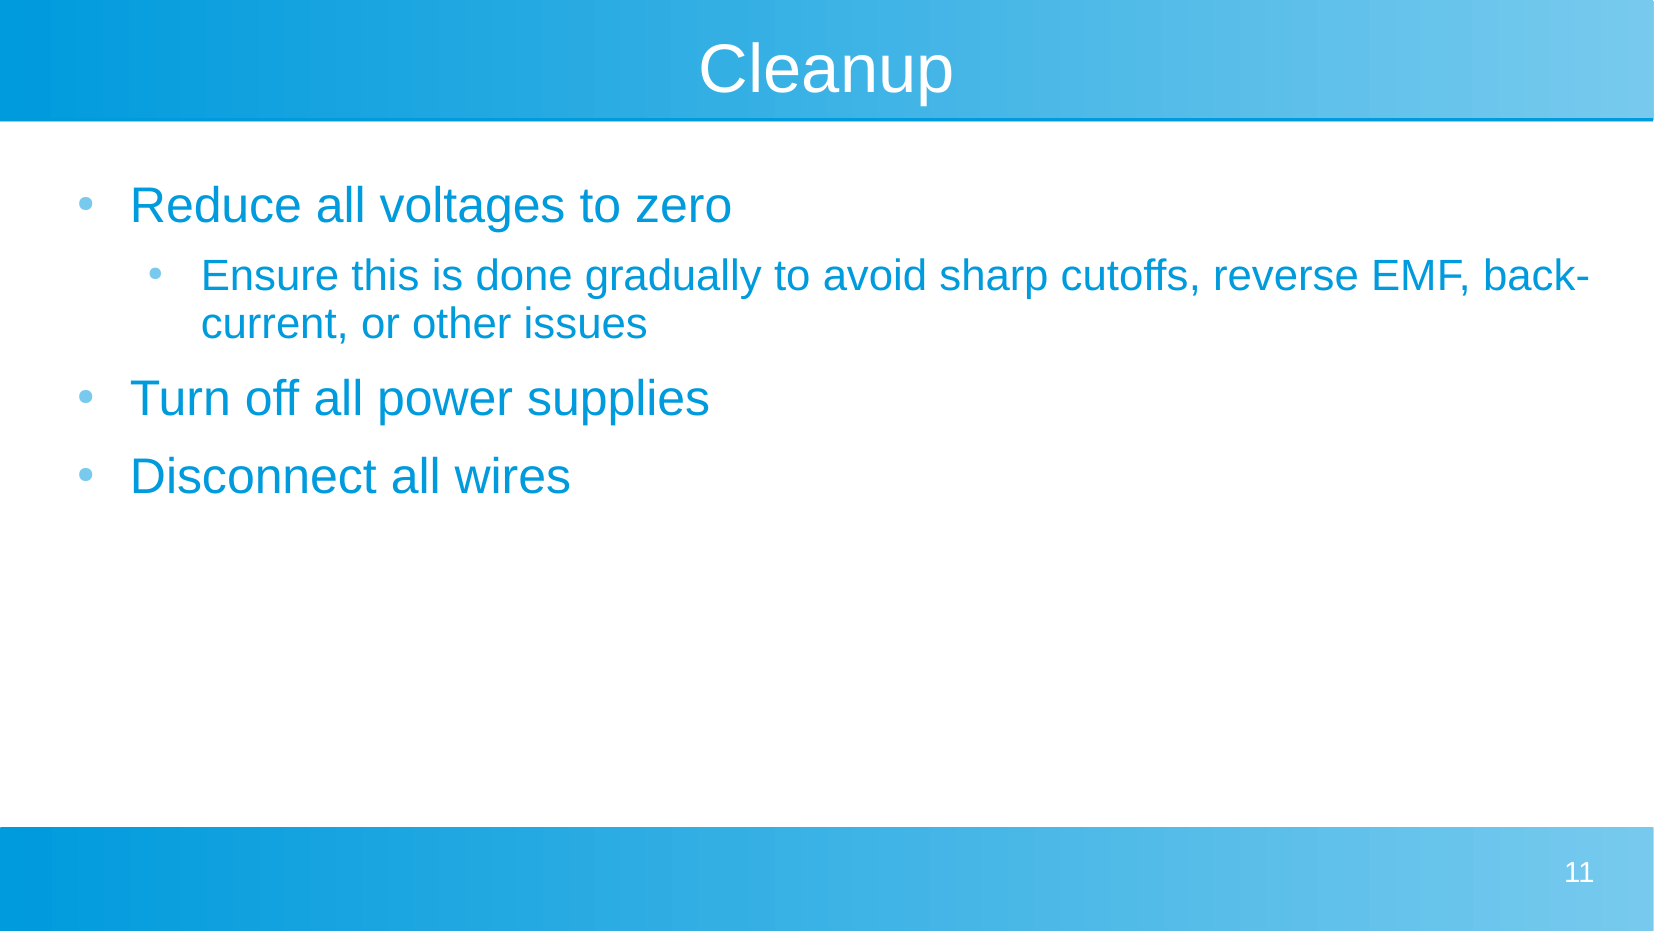

# Cleanup
Reduce all voltages to zero
Ensure this is done gradually to avoid sharp cutoffs, reverse EMF, back-current, or other issues
Turn off all power supplies
Disconnect all wires
11